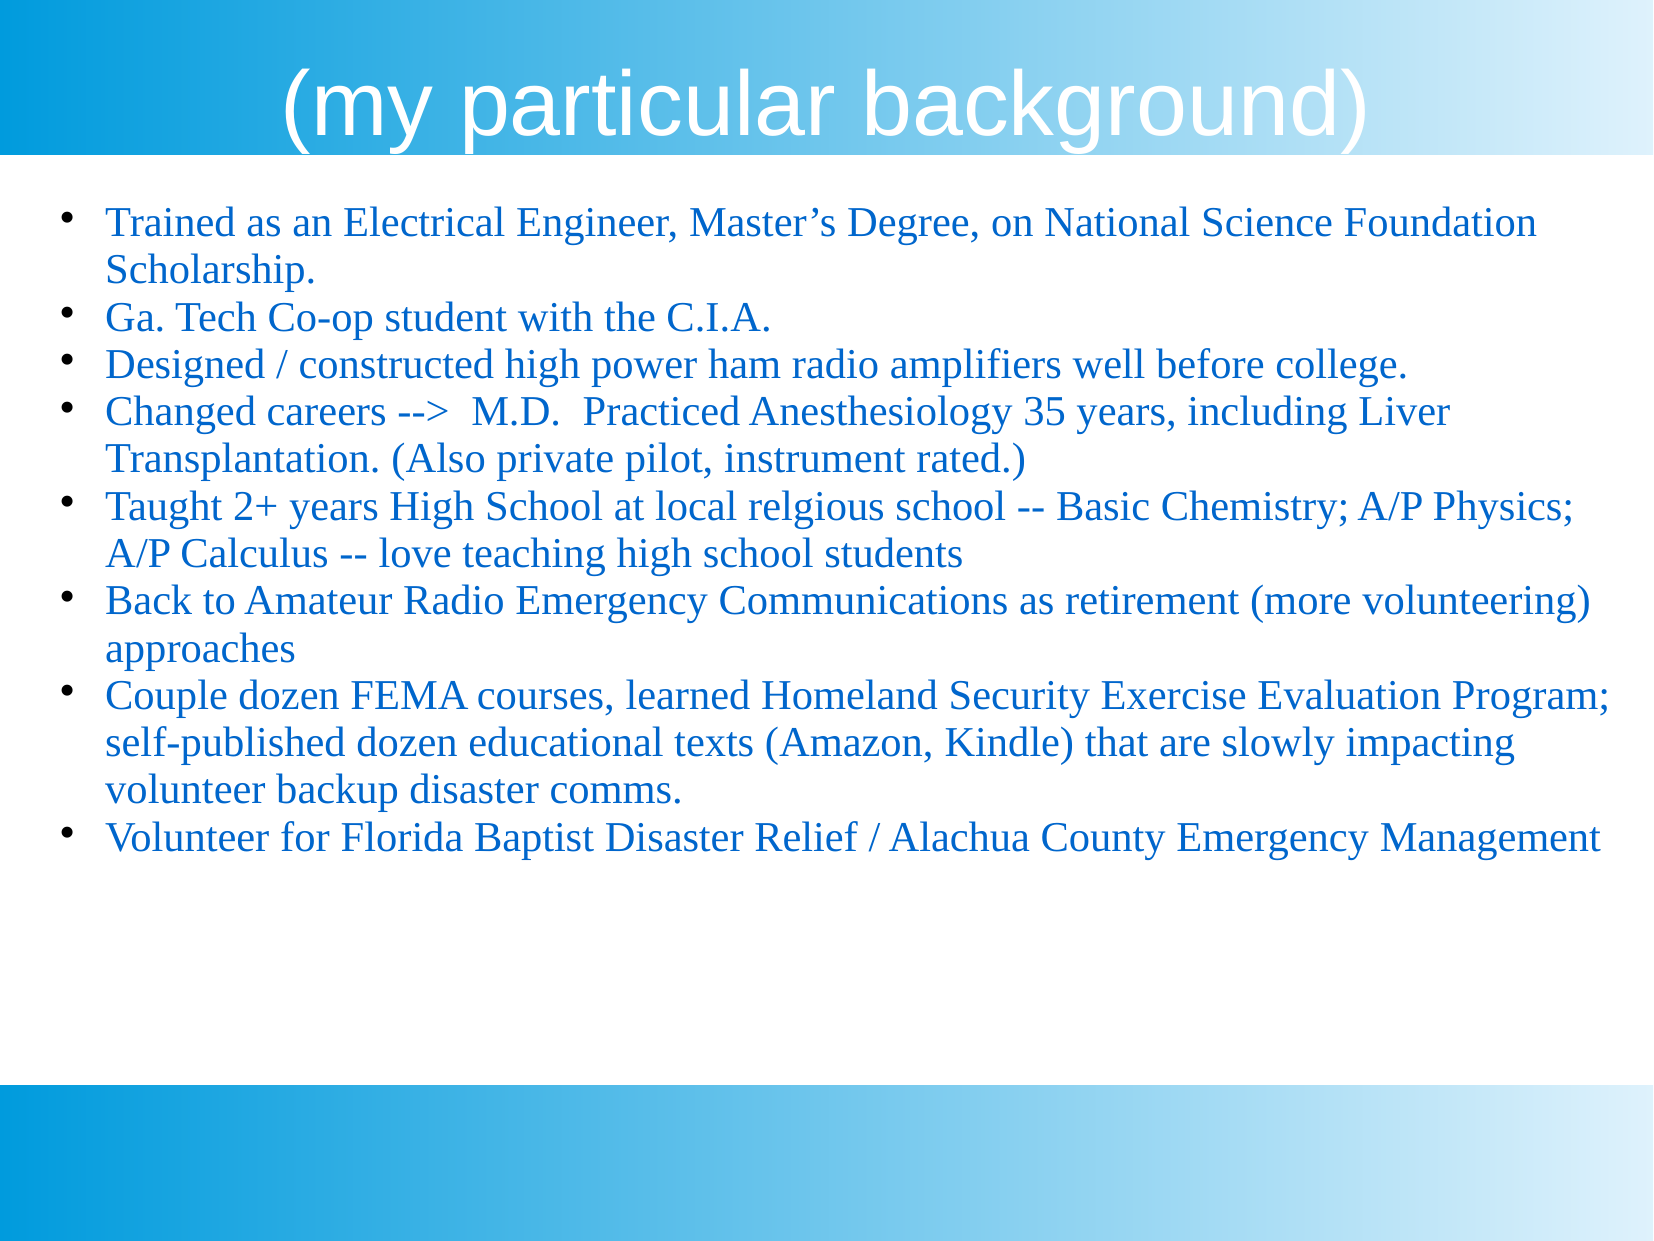

# (my particular background)
Trained as an Electrical Engineer, Master’s Degree, on National Science Foundation Scholarship.
Ga. Tech Co-op student with the C.I.A.
Designed / constructed high power ham radio amplifiers well before college.
Changed careers --> M.D. Practiced Anesthesiology 35 years, including Liver Transplantation. (Also private pilot, instrument rated.)
Taught 2+ years High School at local relgious school -- Basic Chemistry; A/P Physics; A/P Calculus -- love teaching high school students
Back to Amateur Radio Emergency Communications as retirement (more volunteering) approaches
Couple dozen FEMA courses, learned Homeland Security Exercise Evaluation Program; self-published dozen educational texts (Amazon, Kindle) that are slowly impacting volunteer backup disaster comms.
Volunteer for Florida Baptist Disaster Relief / Alachua County Emergency Management